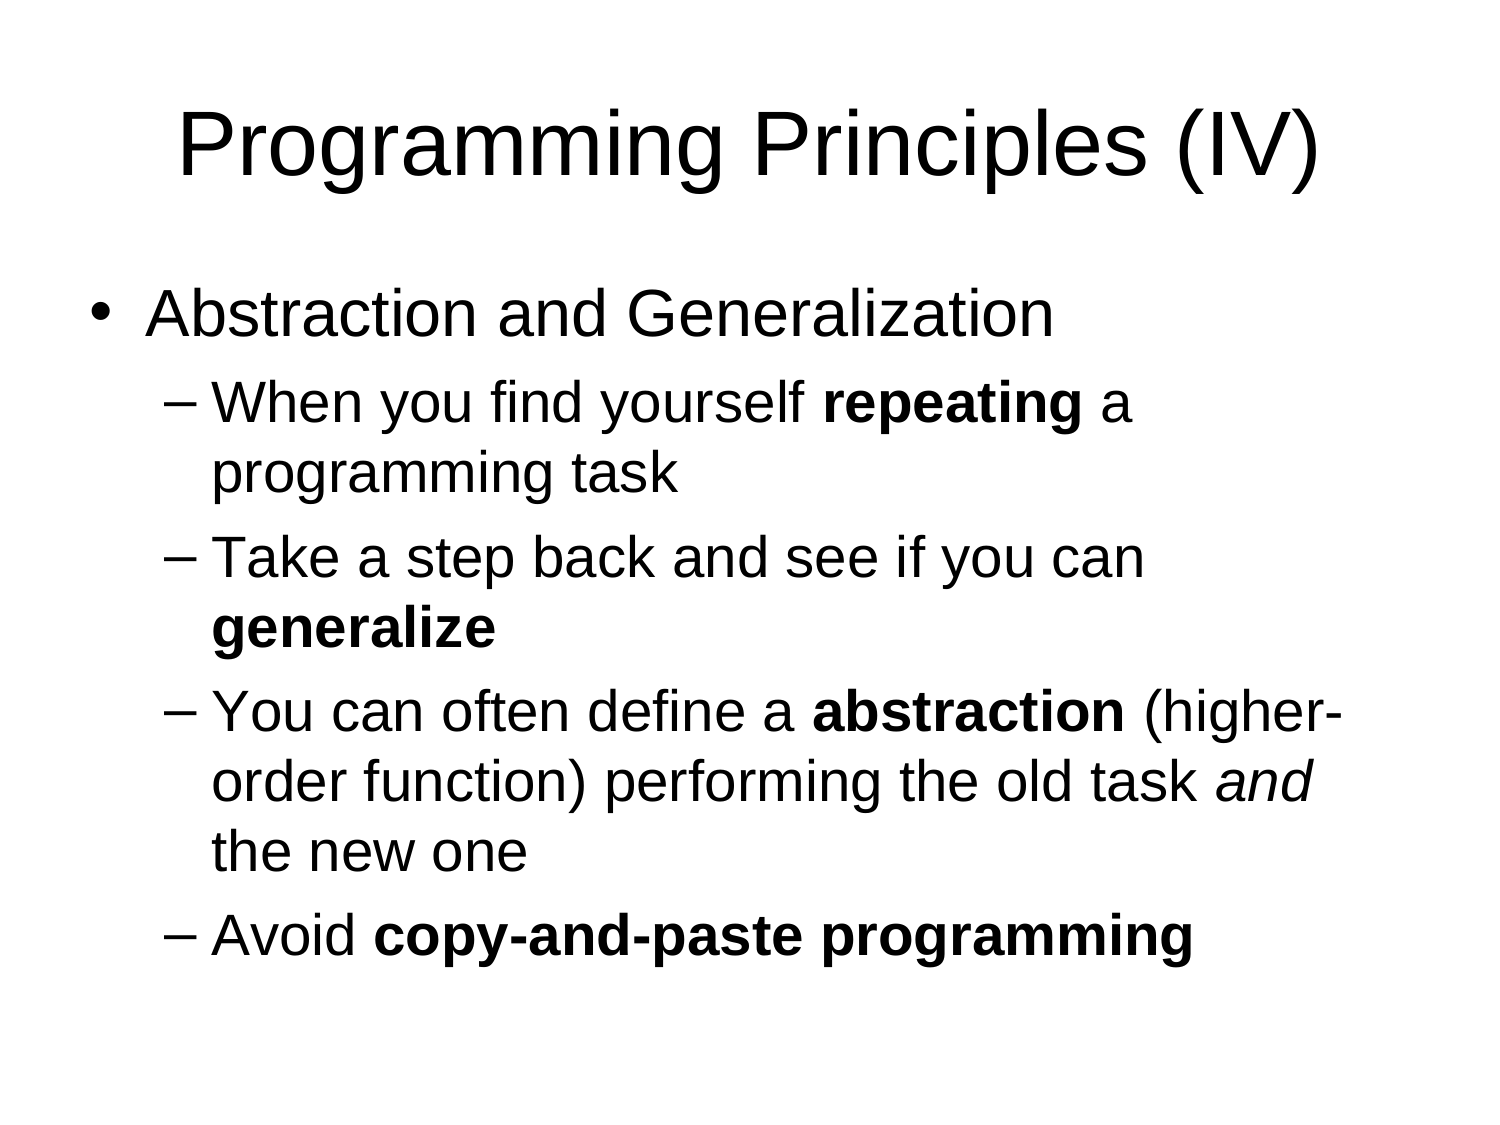

# Programming Principles (IV)
Abstraction and Generalization
When you find yourself repeating a programming task
Take a step back and see if you can generalize
You can often define a abstraction (higher-order function) performing the old task and the new one
Avoid copy-and-paste programming